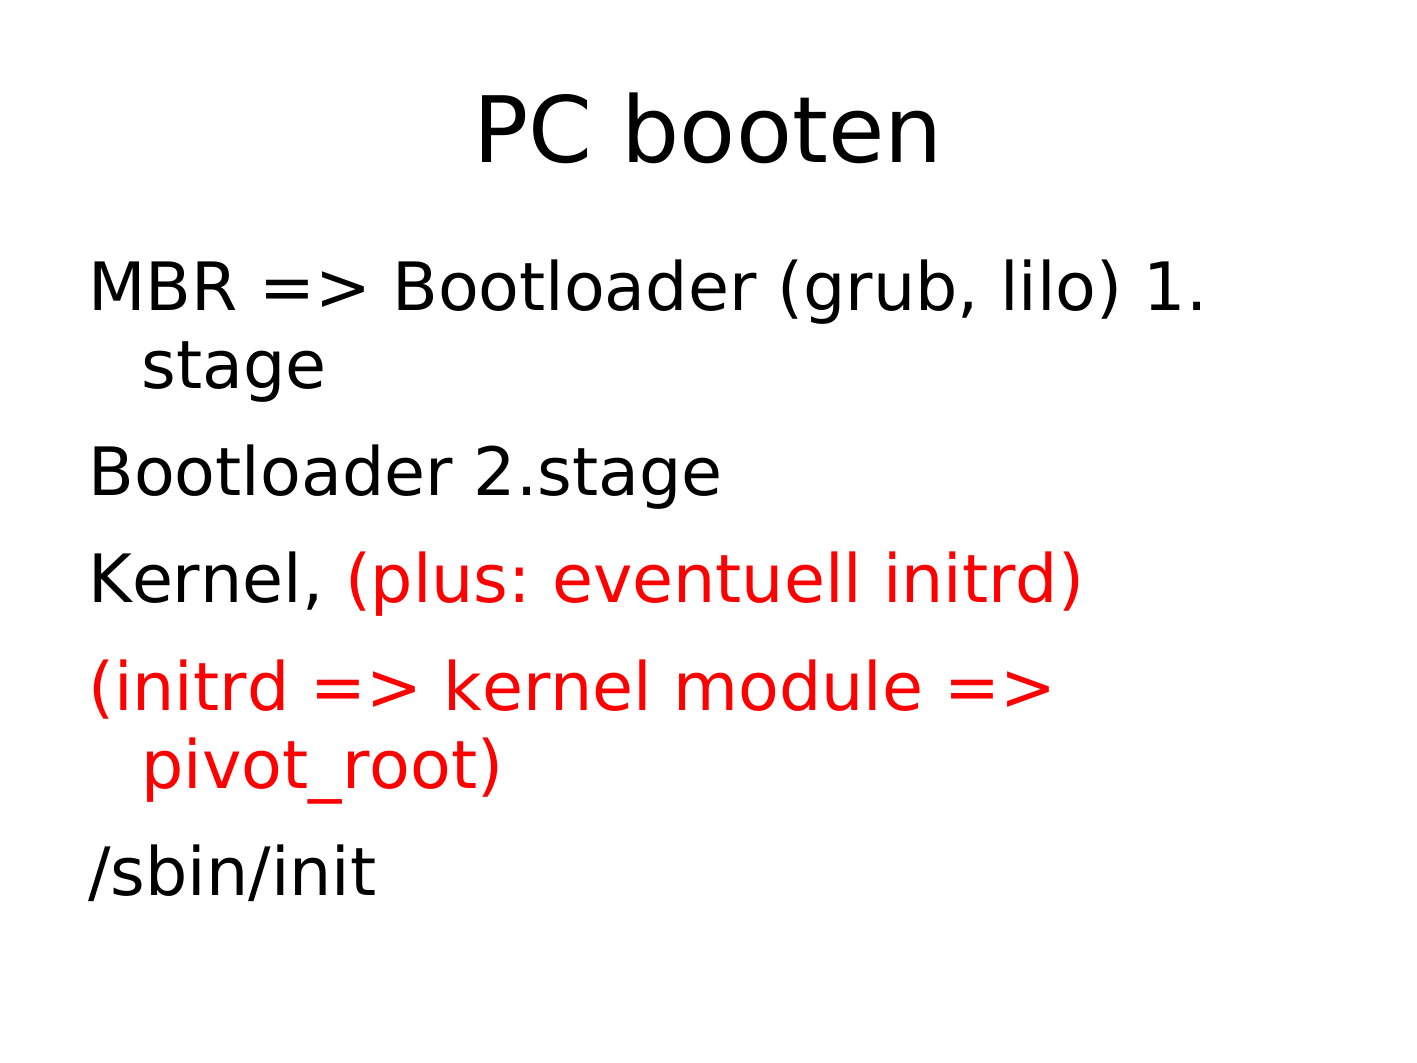

# PC booten
MBR => Bootloader (grub, lilo) 1. stage
Bootloader 2.stage
Kernel, (plus: eventuell initrd)
(initrd => kernel module => pivot_root)
/sbin/init